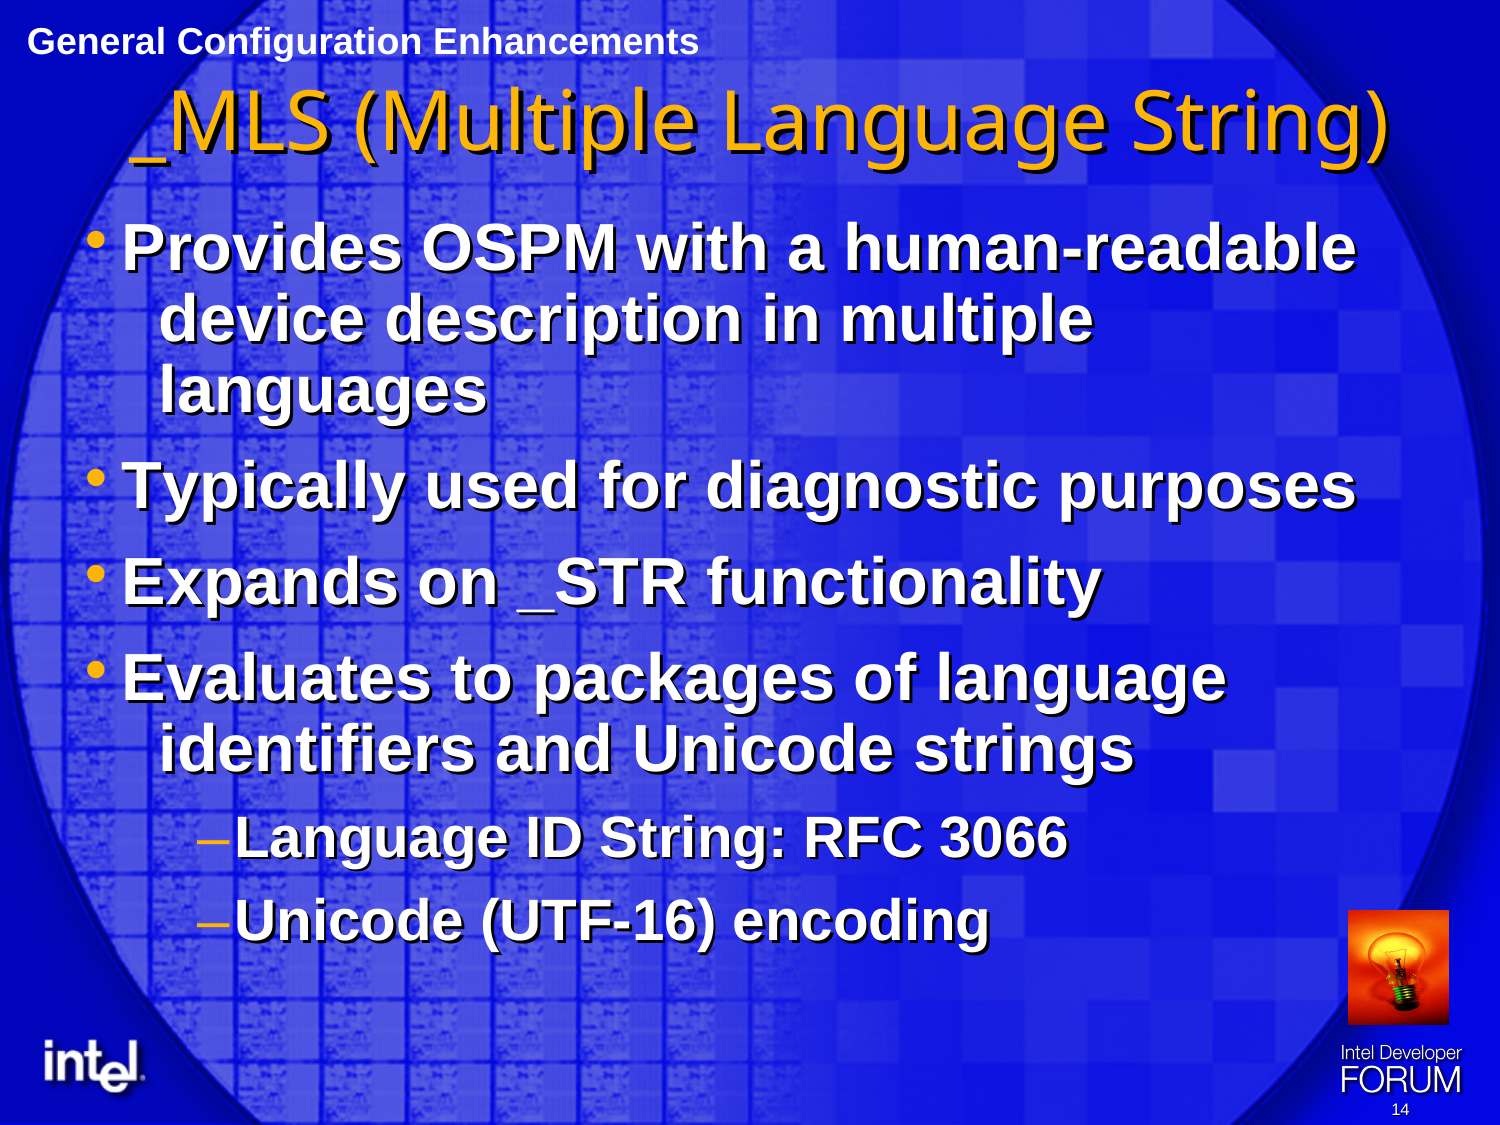

General Configuration Enhancements
# _MLS (Multiple Language String)
Provides OSPM with a human-readable device description in multiple languages
Typically used for diagnostic purposes
Expands on _STR functionality
Evaluates to packages of language identifiers and Unicode strings
Language ID String: RFC 3066
Unicode (UTF-16) encoding